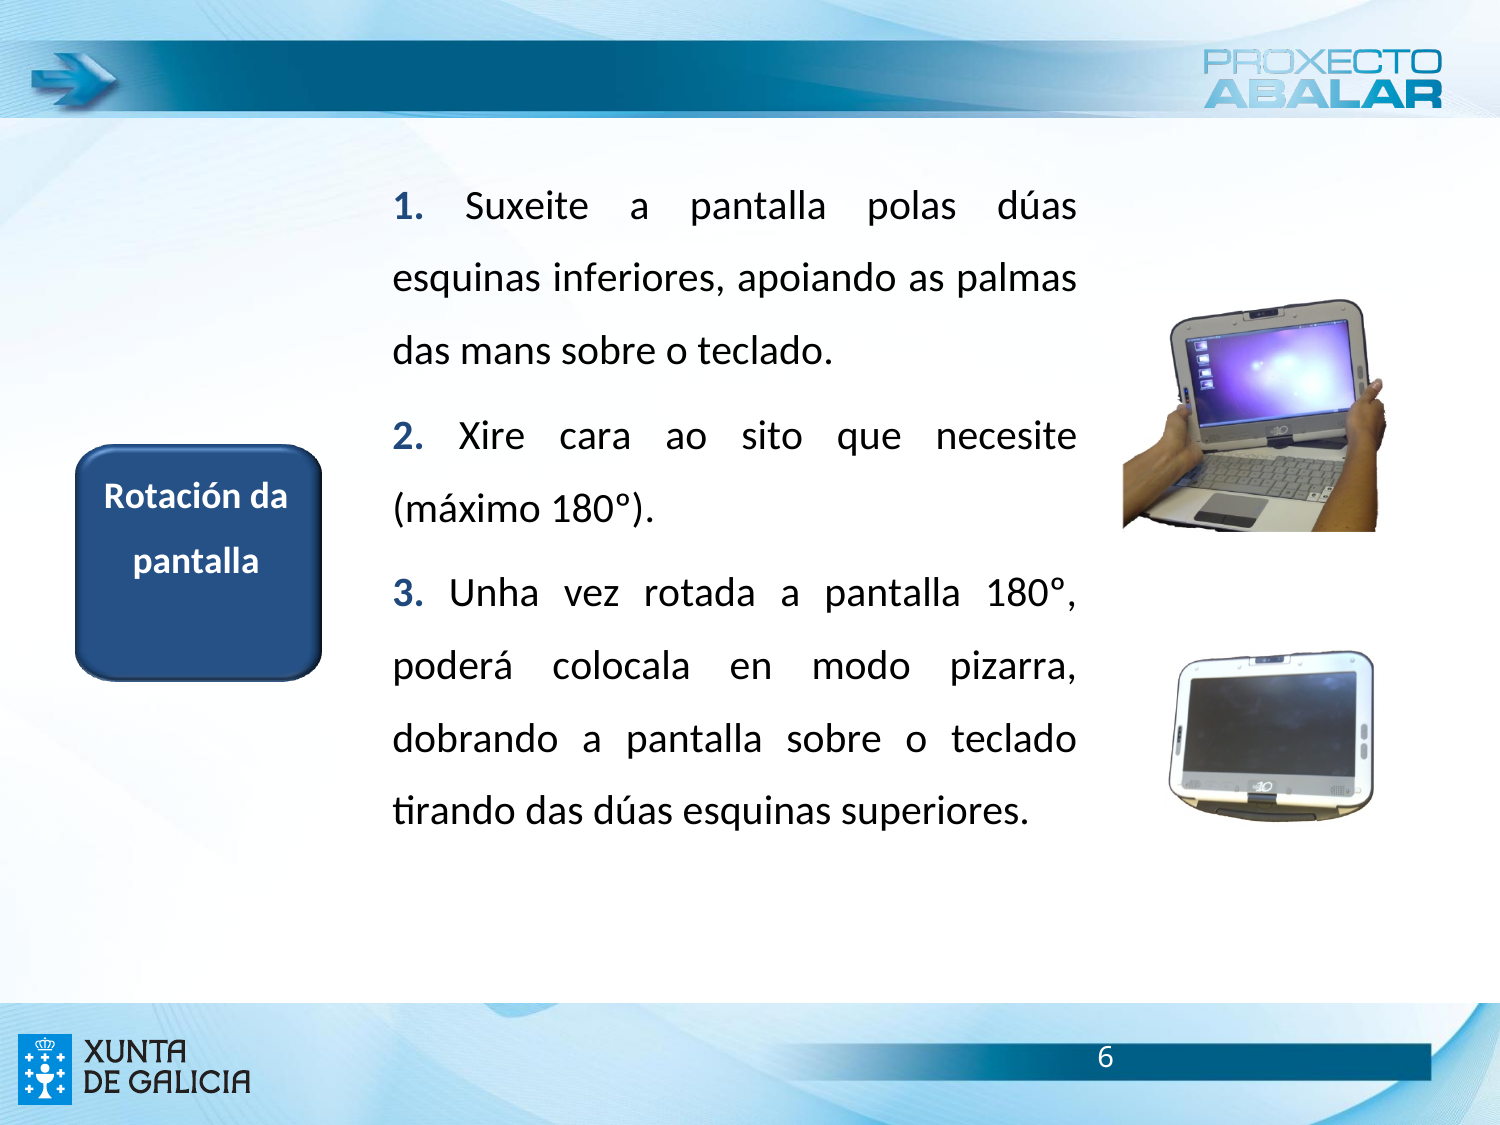

1. Suxeite a pantalla polas dúas esquinas inferiores, apoiando as palmas das mans sobre o teclado.
2. Xire cara ao sito que necesite (máximo 180º).
3. Unha vez rotada a pantalla 180º, poderá colocala en modo pizarra, dobrando a pantalla sobre o teclado tirando das dúas esquinas superiores.
Rotación da pantalla